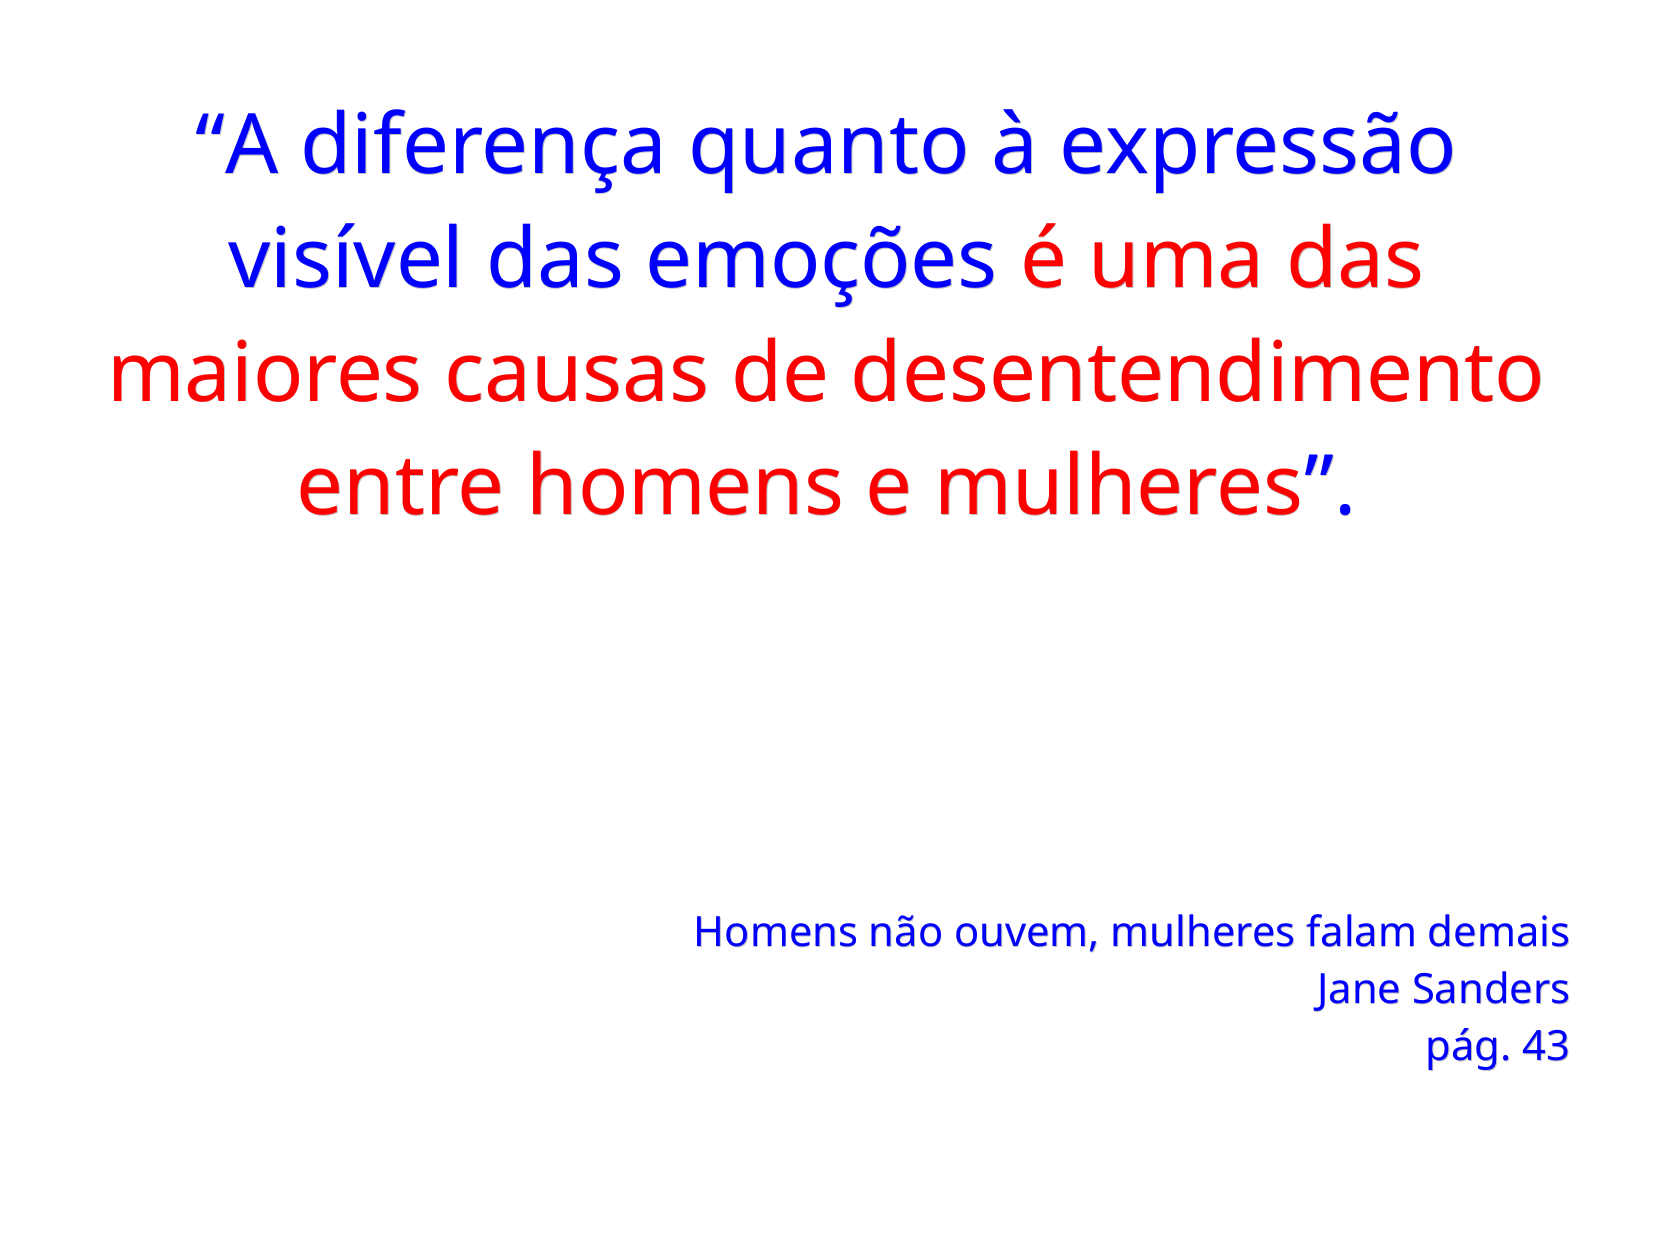

# “A diferença quanto à expressão visível das emoções é uma das maiores causas de desentendimento entre homens e mulheres”.
Homens não ouvem, mulheres falam demais
Jane Sanders
pág. 43